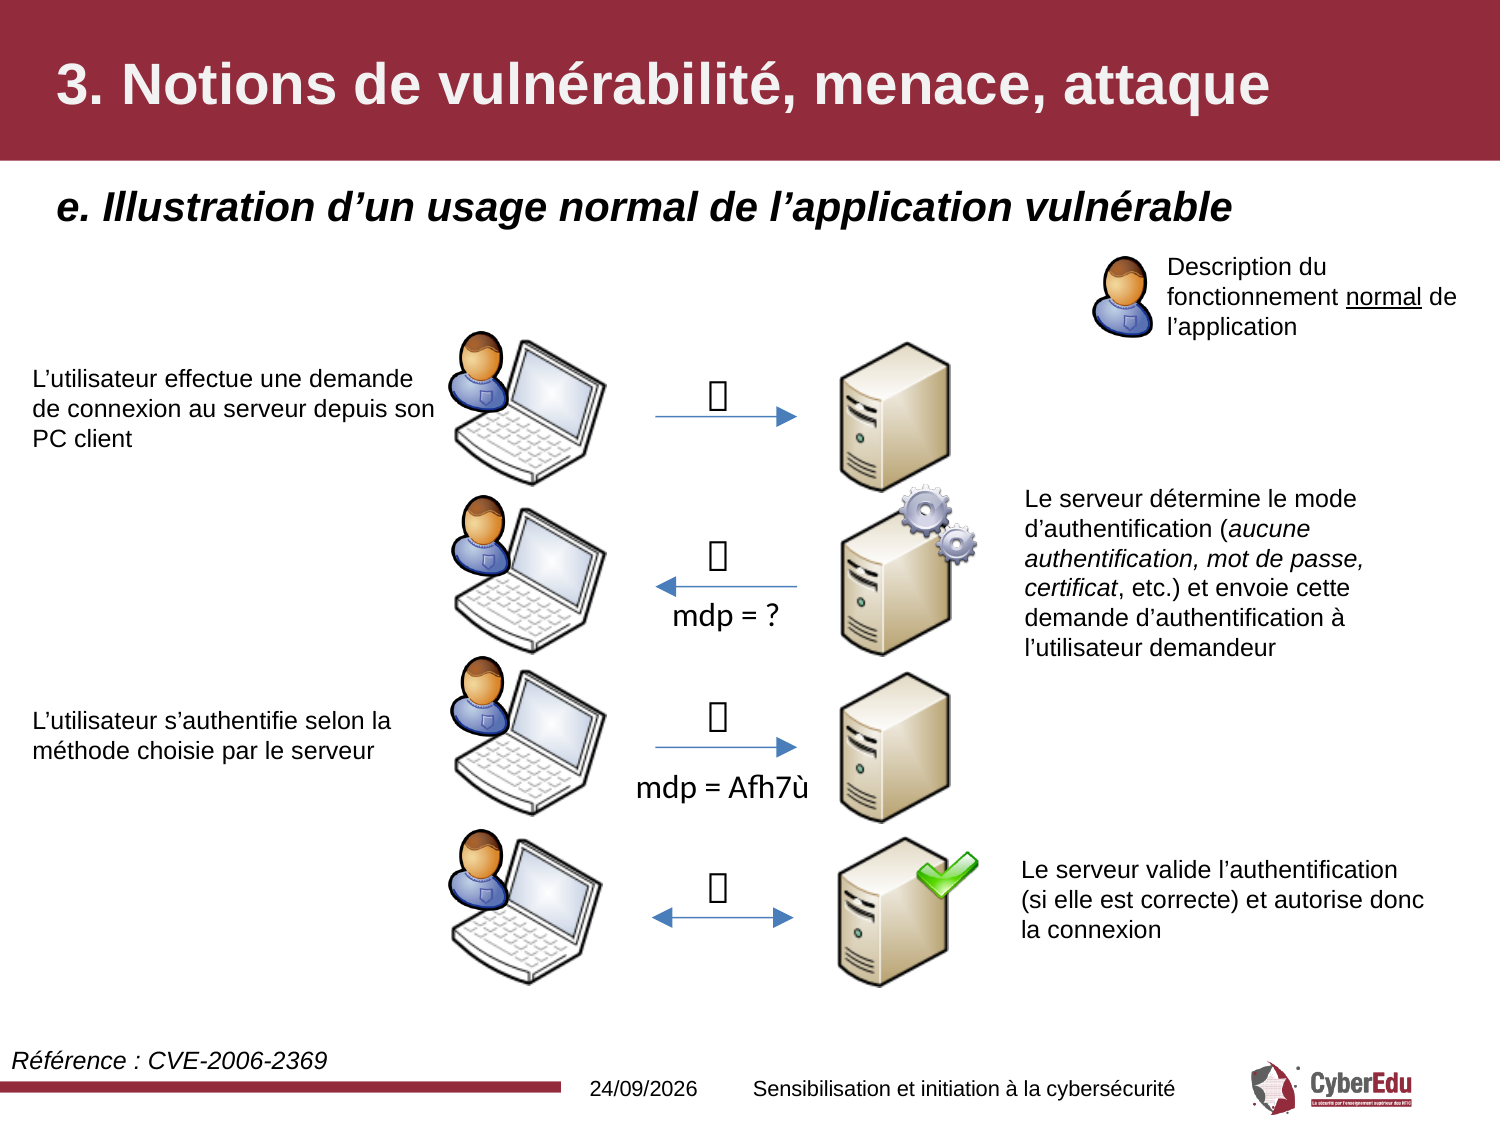

# 3. Notions de vulnérabilité, menace, attaque
e. Illustration d’un usage normal de l’application vulnérable
Description du fonctionnement normal de l’application
L’utilisateur effectue une demande de connexion au serveur depuis son PC client

Le serveur détermine le mode d’authentification (aucune authentification, mot de passe, certificat, etc.) et envoie cette demande d’authentification à l’utilisateur demandeur

mdp = ?

L’utilisateur s’authentifie selon la méthode choisie par le serveur
mdp = Afh7ù
Le serveur valide l’authentification (si elle est correcte) et autorise donc la connexion

Référence : CVE-2006-2369
Sensibilisation et initiation à la cybersécurité